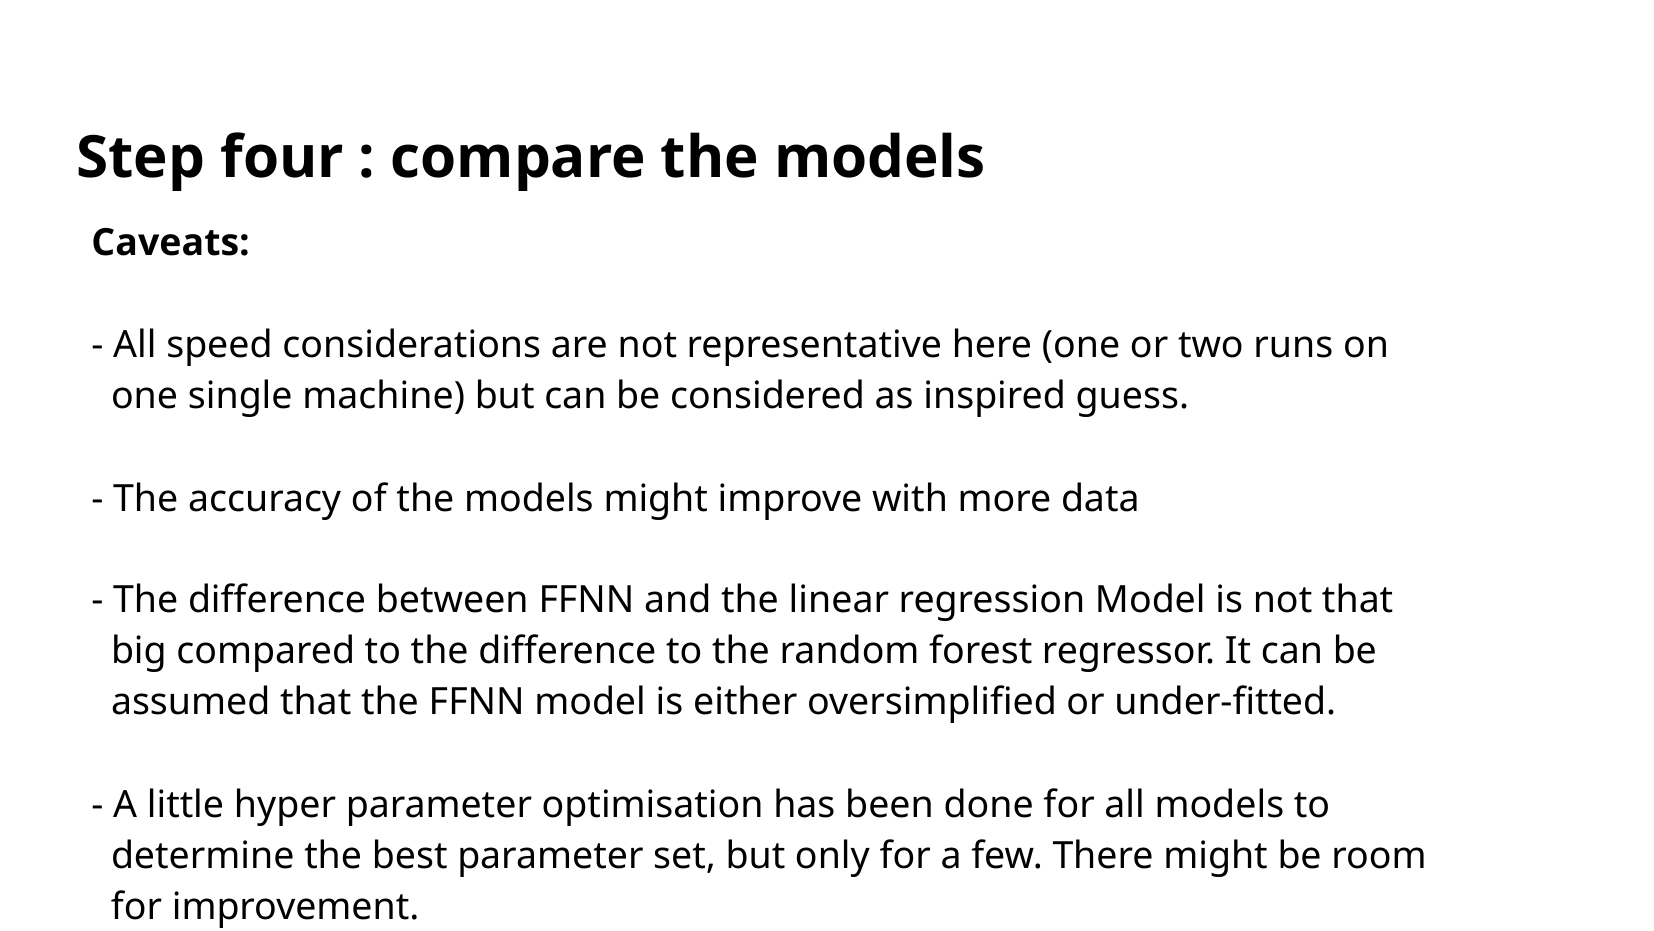

# Step four : compare the models
Caveats:
- All speed considerations are not representative here (one or two runs on
 one single machine) but can be considered as inspired guess.
- The accuracy of the models might improve with more data
- The difference between FFNN and the linear regression Model is not that
 big compared to the difference to the random forest regressor. It can be
 assumed that the FFNN model is either oversimplified or under-fitted.
- A little hyper parameter optimisation has been done for all models to
 determine the best parameter set, but only for a few. There might be room
 for improvement.